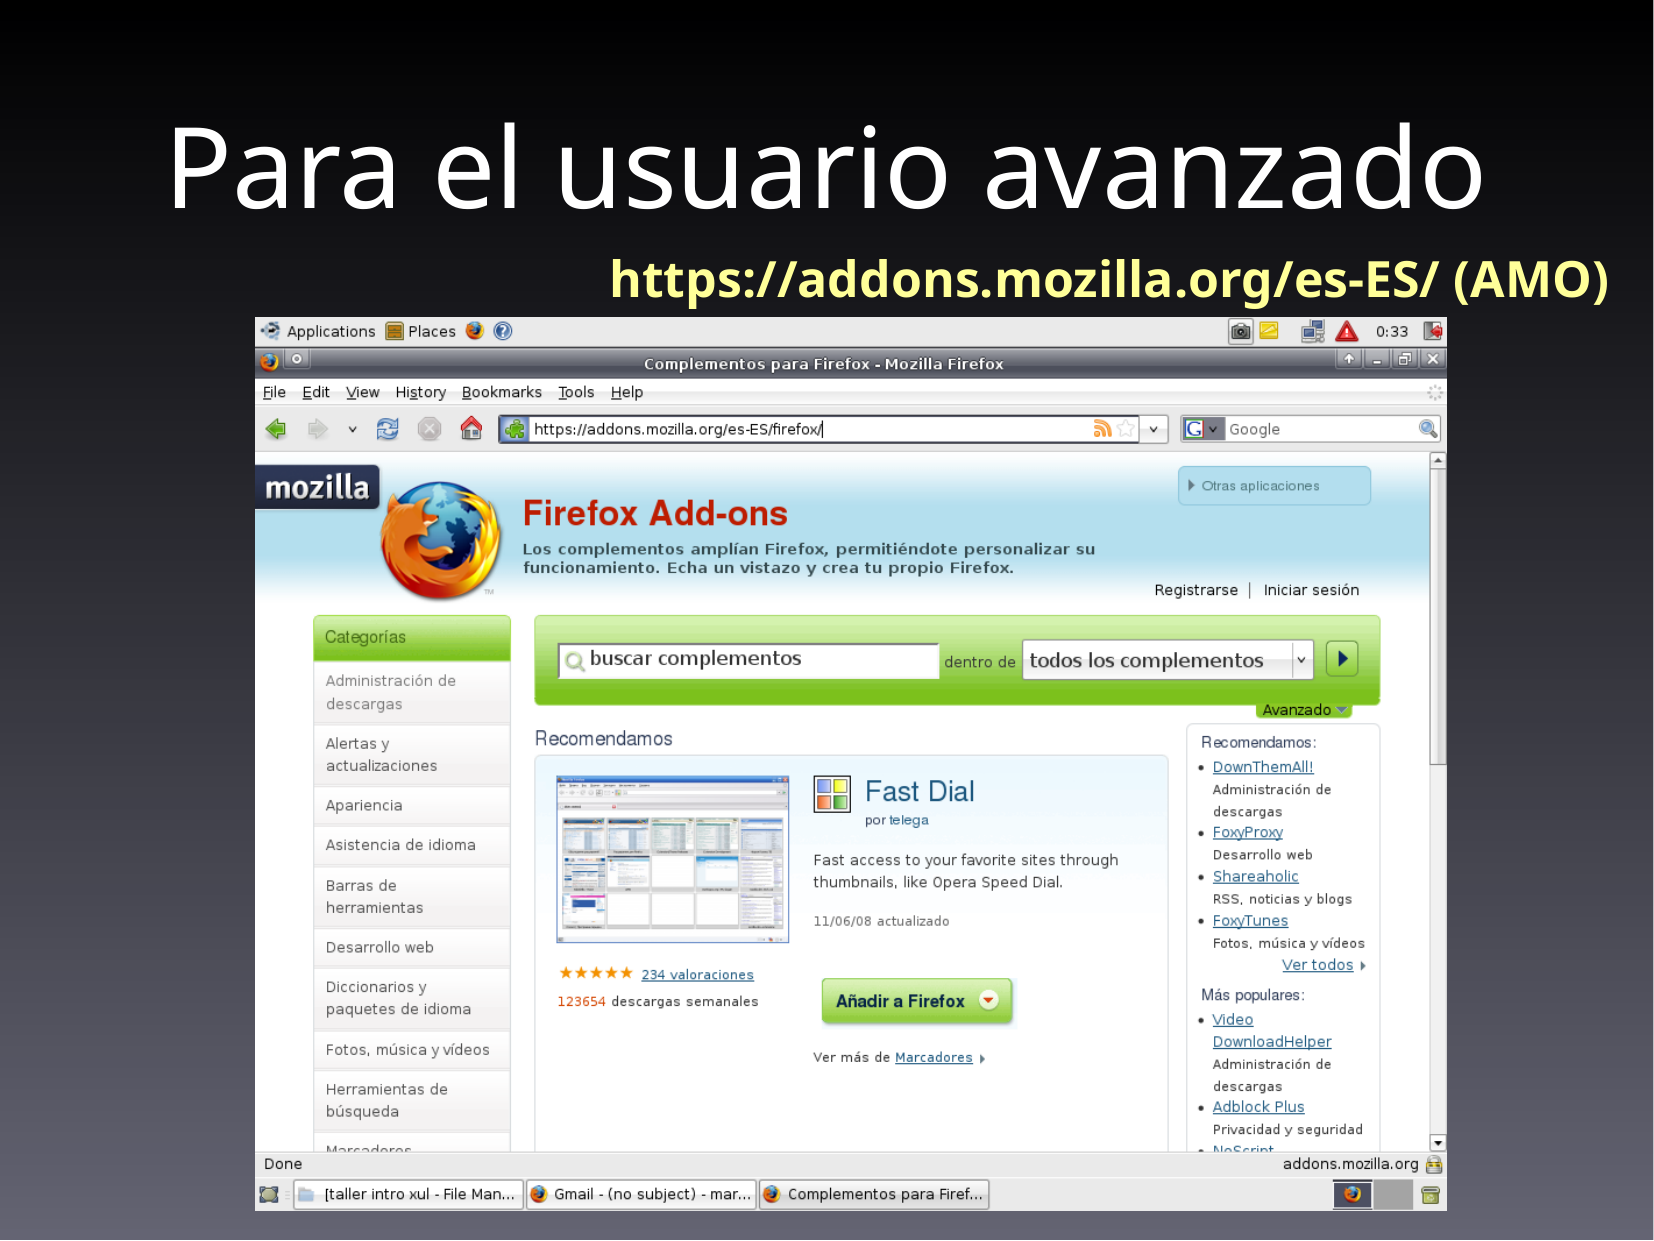

# Para el usuario avanzado
https://addons.mozilla.org/es-ES/ (AMO)